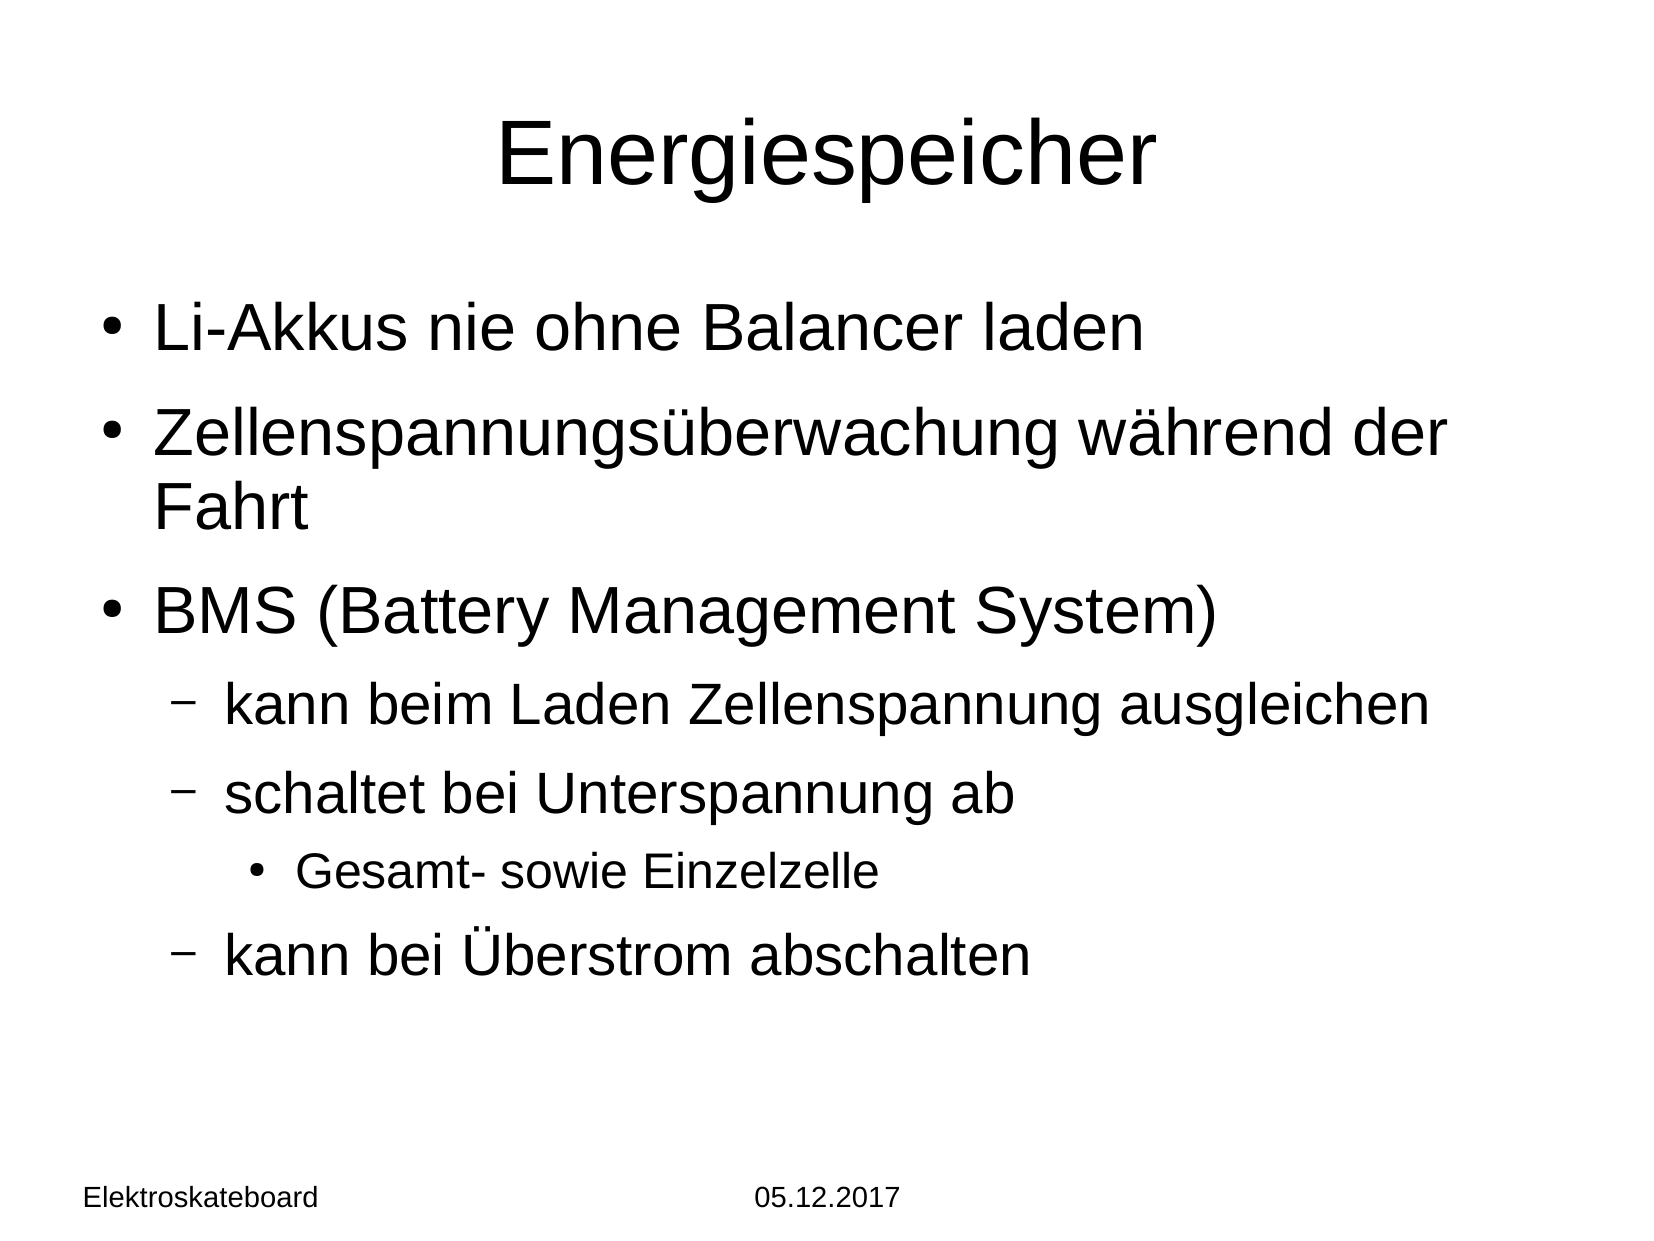

# Energiespeicher
Li-Akkus nie ohne Balancer laden
Zellenspannungsüberwachung während der Fahrt
BMS (Battery Management System)
kann beim Laden Zellenspannung ausgleichen
schaltet bei Unterspannung ab
Gesamt- sowie Einzelzelle
kann bei Überstrom abschalten